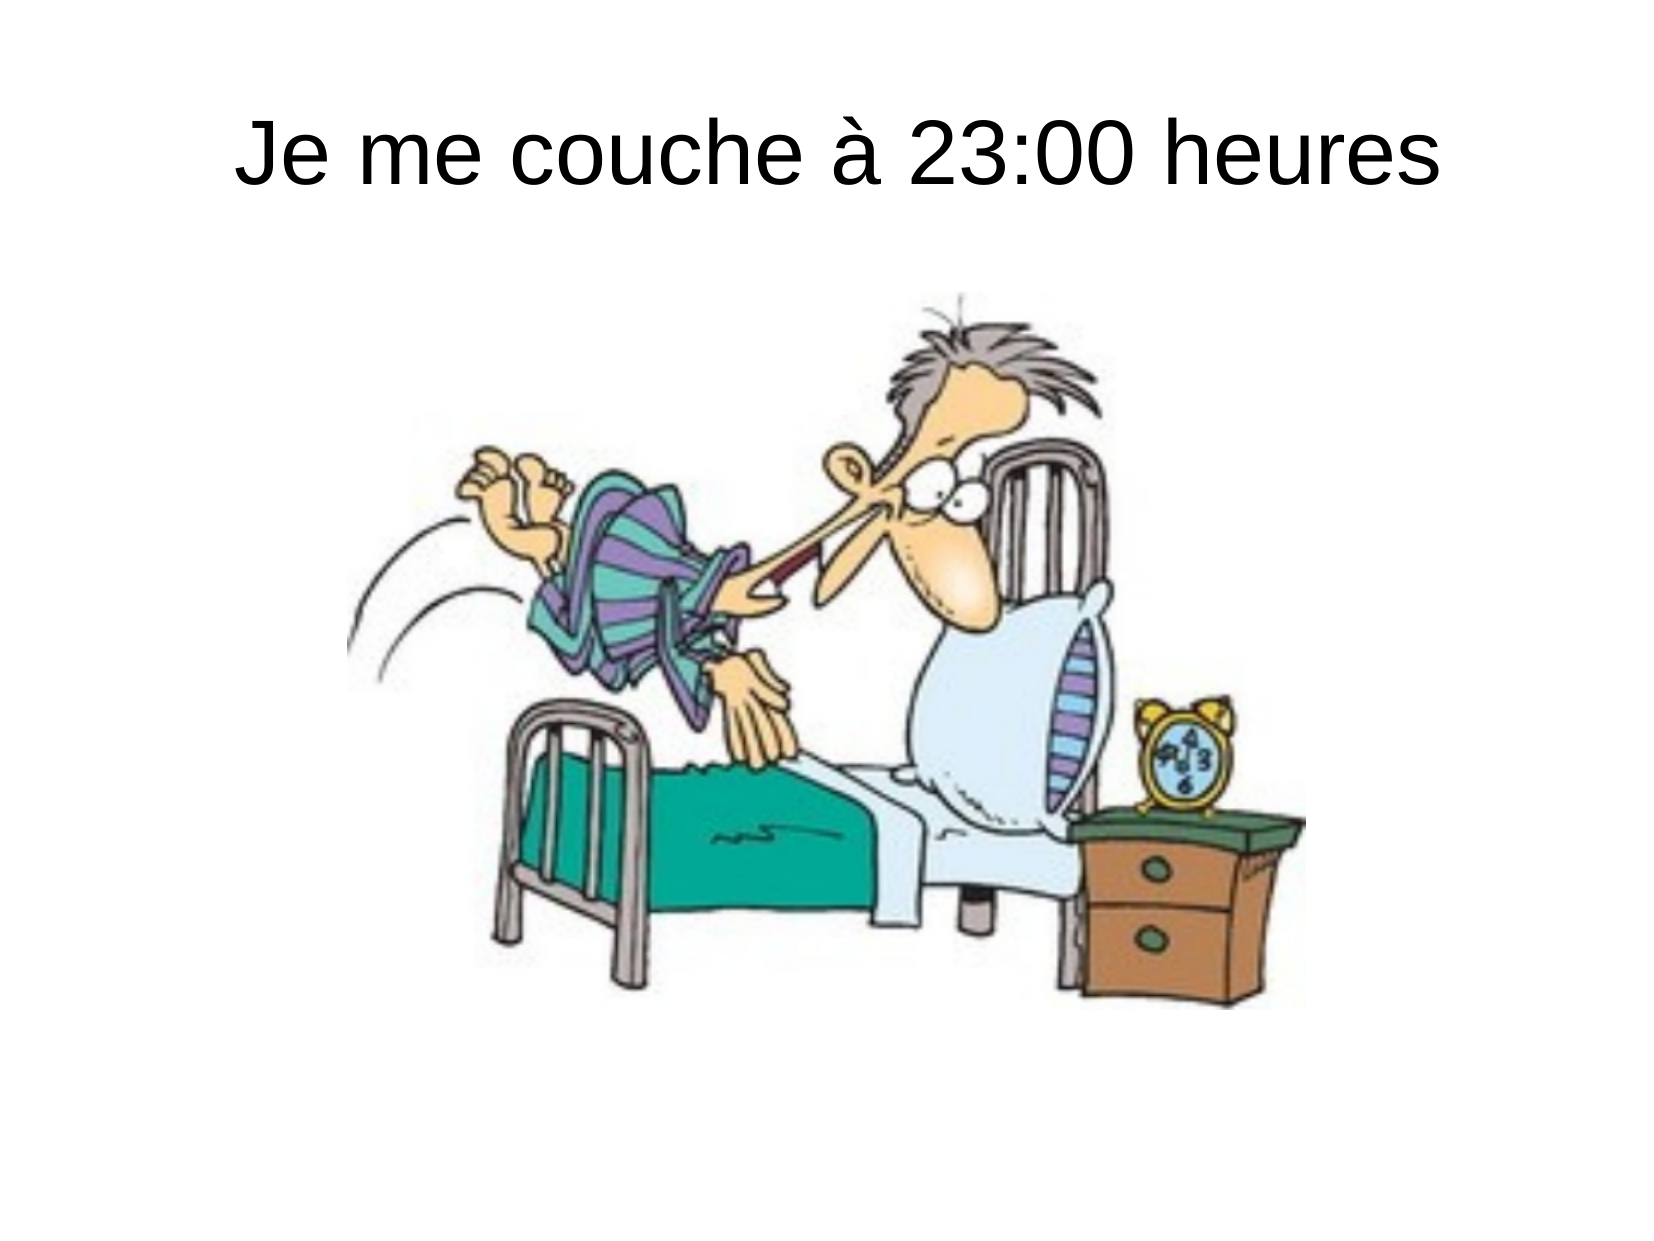

# Je me couche à 23:00 heures